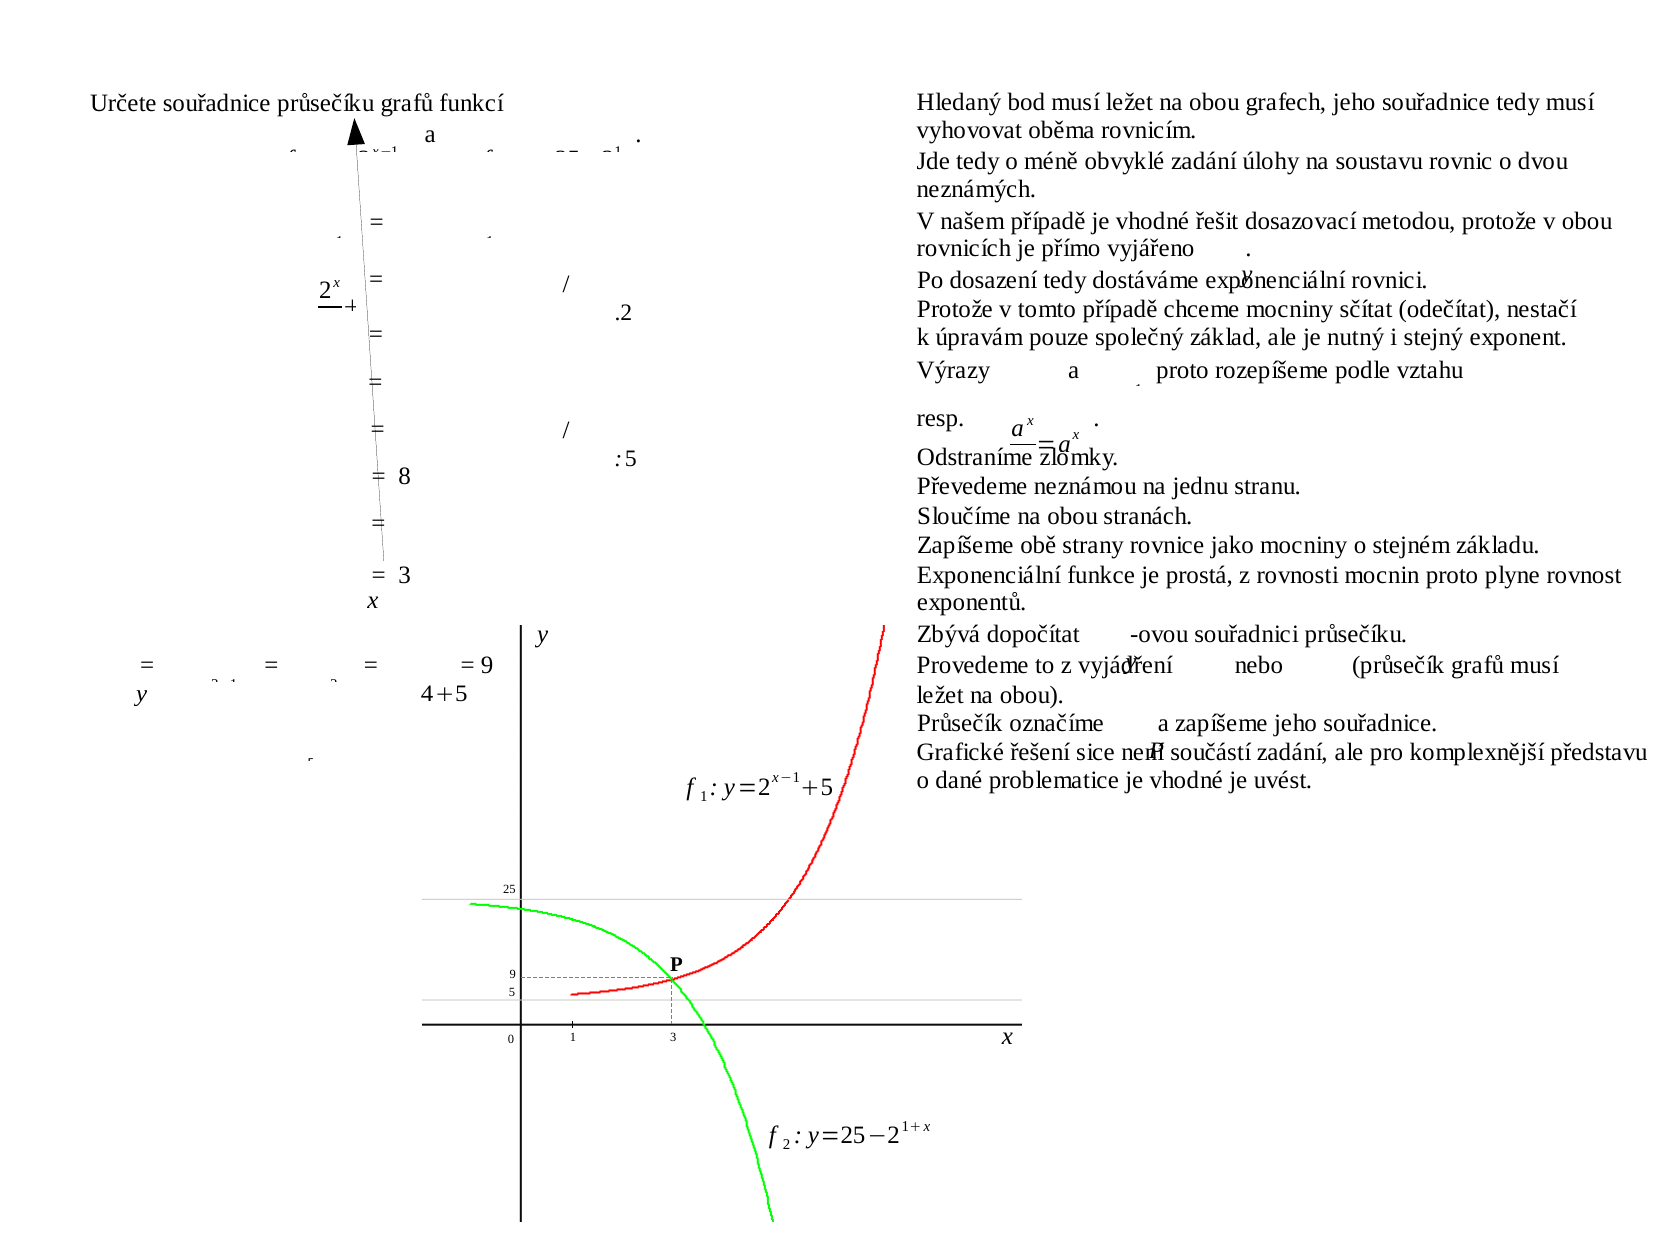

25
P
9
5
3
1
0